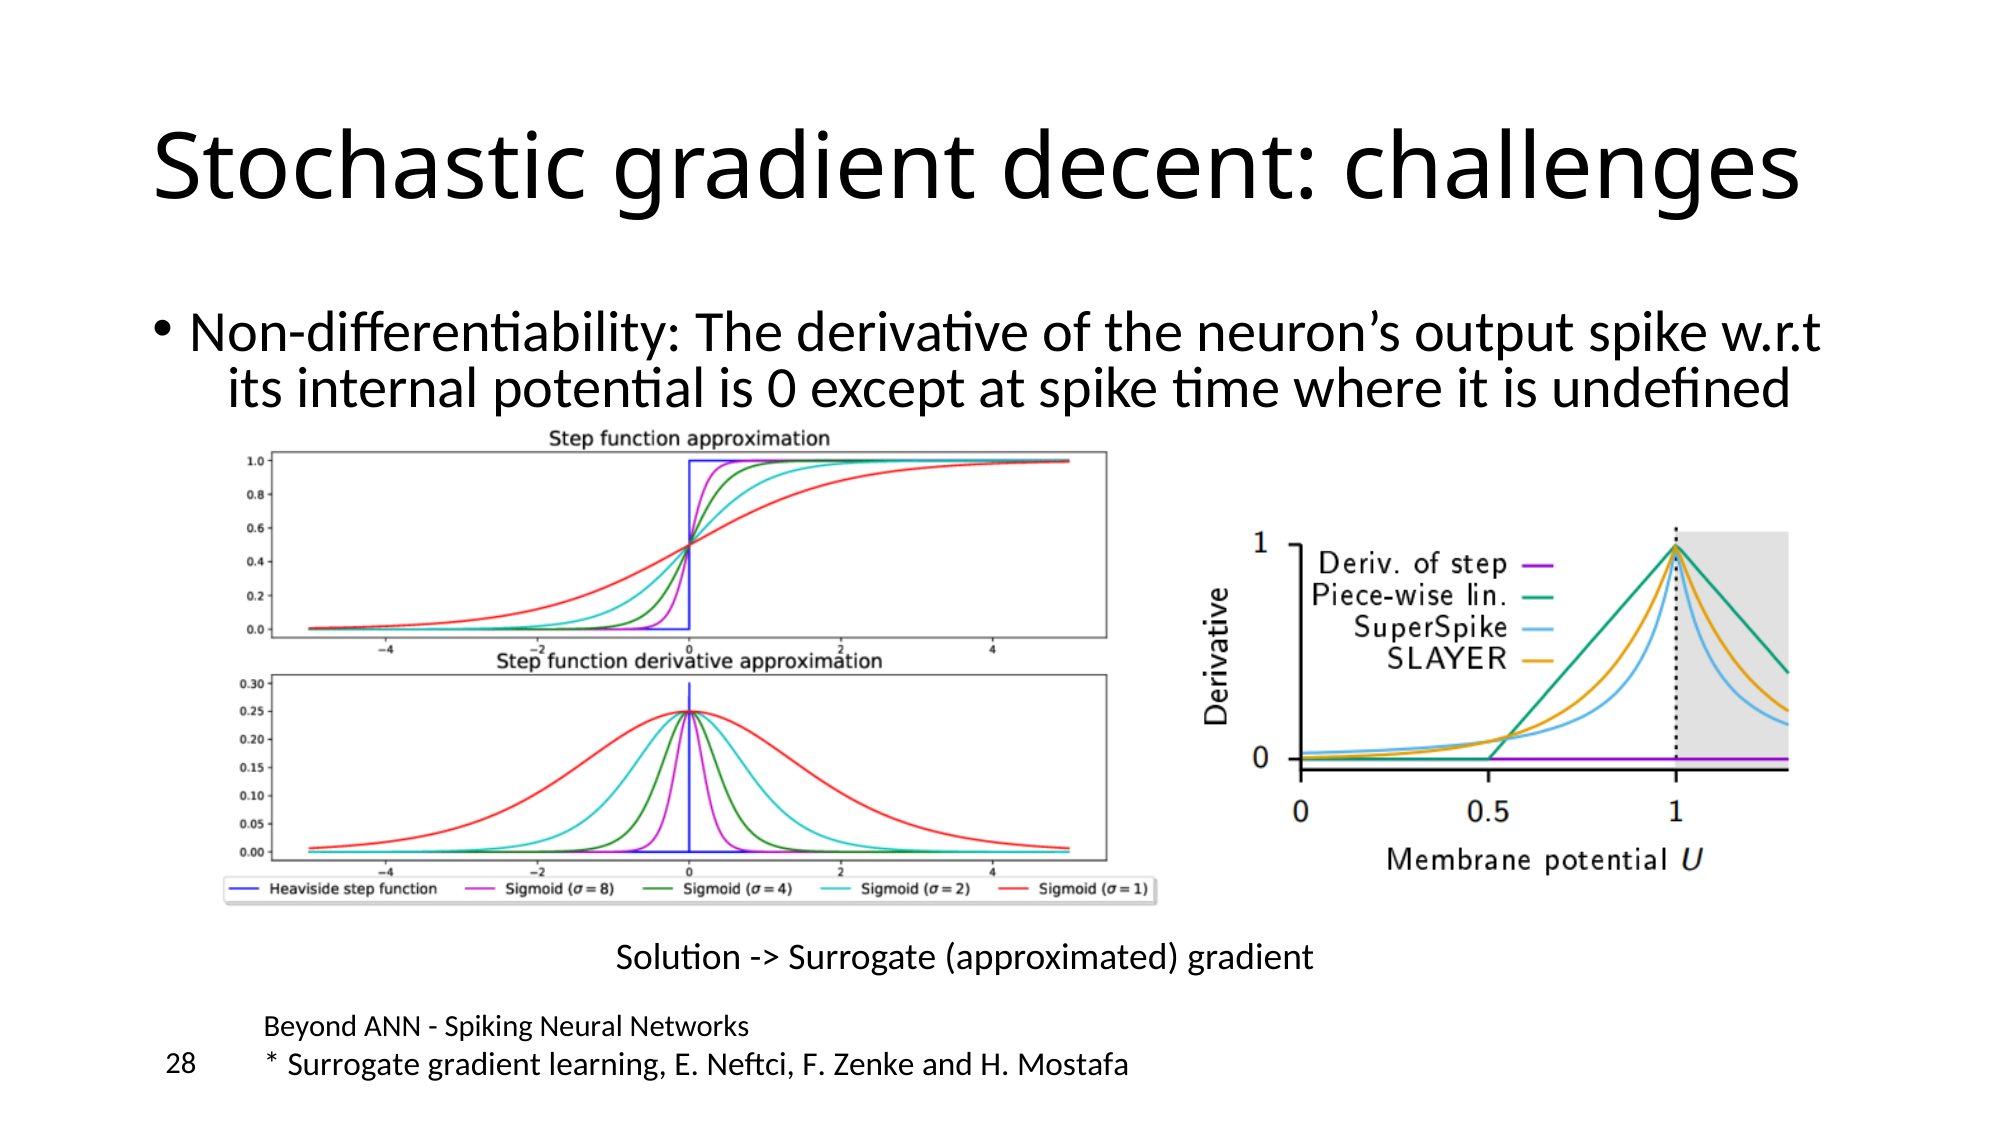

# Stochastic gradient decent: challenges
Non-differentiability: The derivative of the neuron’s output spike w.r.t its internal potential is 0 except at spike time where it is undefined
Solution -> Surrogate (approximated) gradient
Beyond ANN - Spiking Neural Networks
* Surrogate gradient learning, E. Neftci, F. Zenke and H. Mostafa